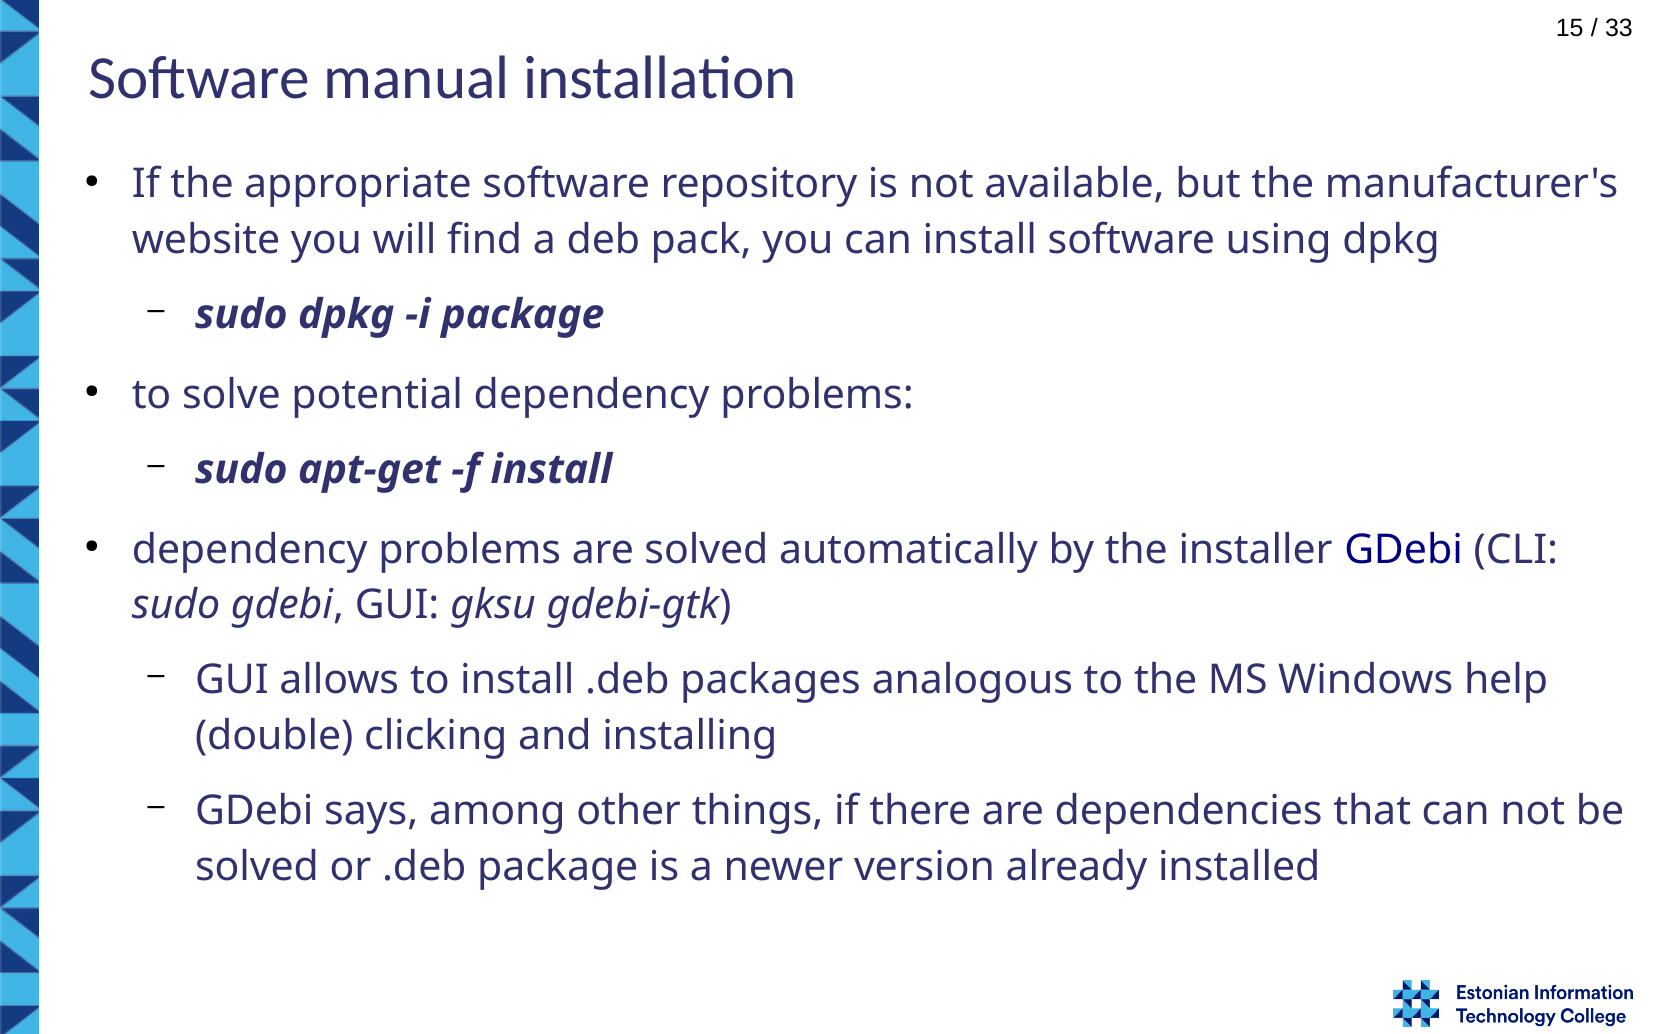

# Software manual installation
If the appropriate software repository is not available, but the manufacturer's website you will find a deb pack, you can install software using dpkg
sudo dpkg -i package
to solve potential dependency problems:
sudo apt-get -f install
dependency problems are solved automatically by the installer GDebi (CLI: sudo gdebi, GUI: gksu gdebi-gtk)
GUI allows to install .deb packages analogous to the MS Windows help (double) clicking and installing
GDebi says, among other things, if there are dependencies that can not be solved or .deb package is a newer version already installed